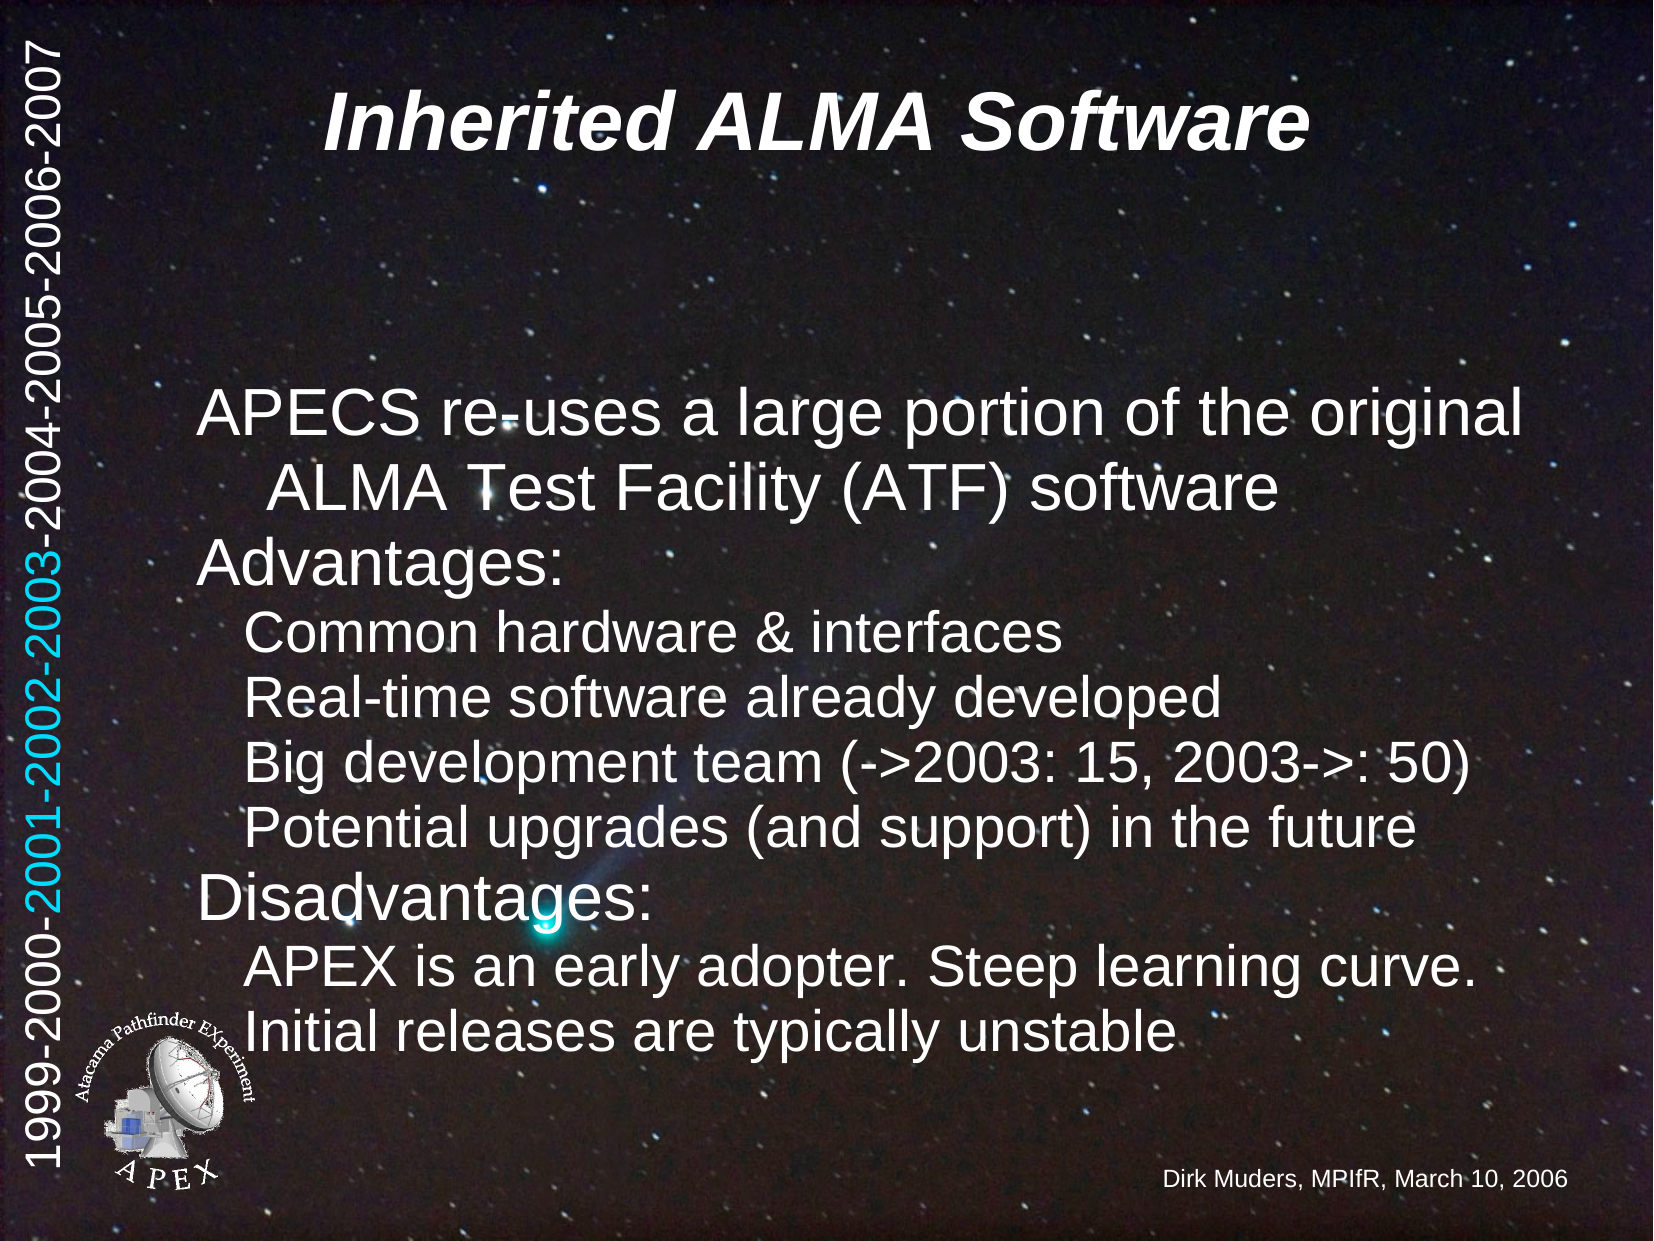

# Inherited ALMA Software
1999-2000-2001-2002-2003-2004-2005-2006-2007
APECS re-uses a large portion of the original ALMA Test Facility (ATF) software
Advantages:
Common hardware & interfaces
Real-time software already developed
Big development team (->2003: 15, 2003->: 50)
Potential upgrades (and support) in the future
Disadvantages:
APEX is an early adopter. Steep learning curve.
Initial releases are typically unstable